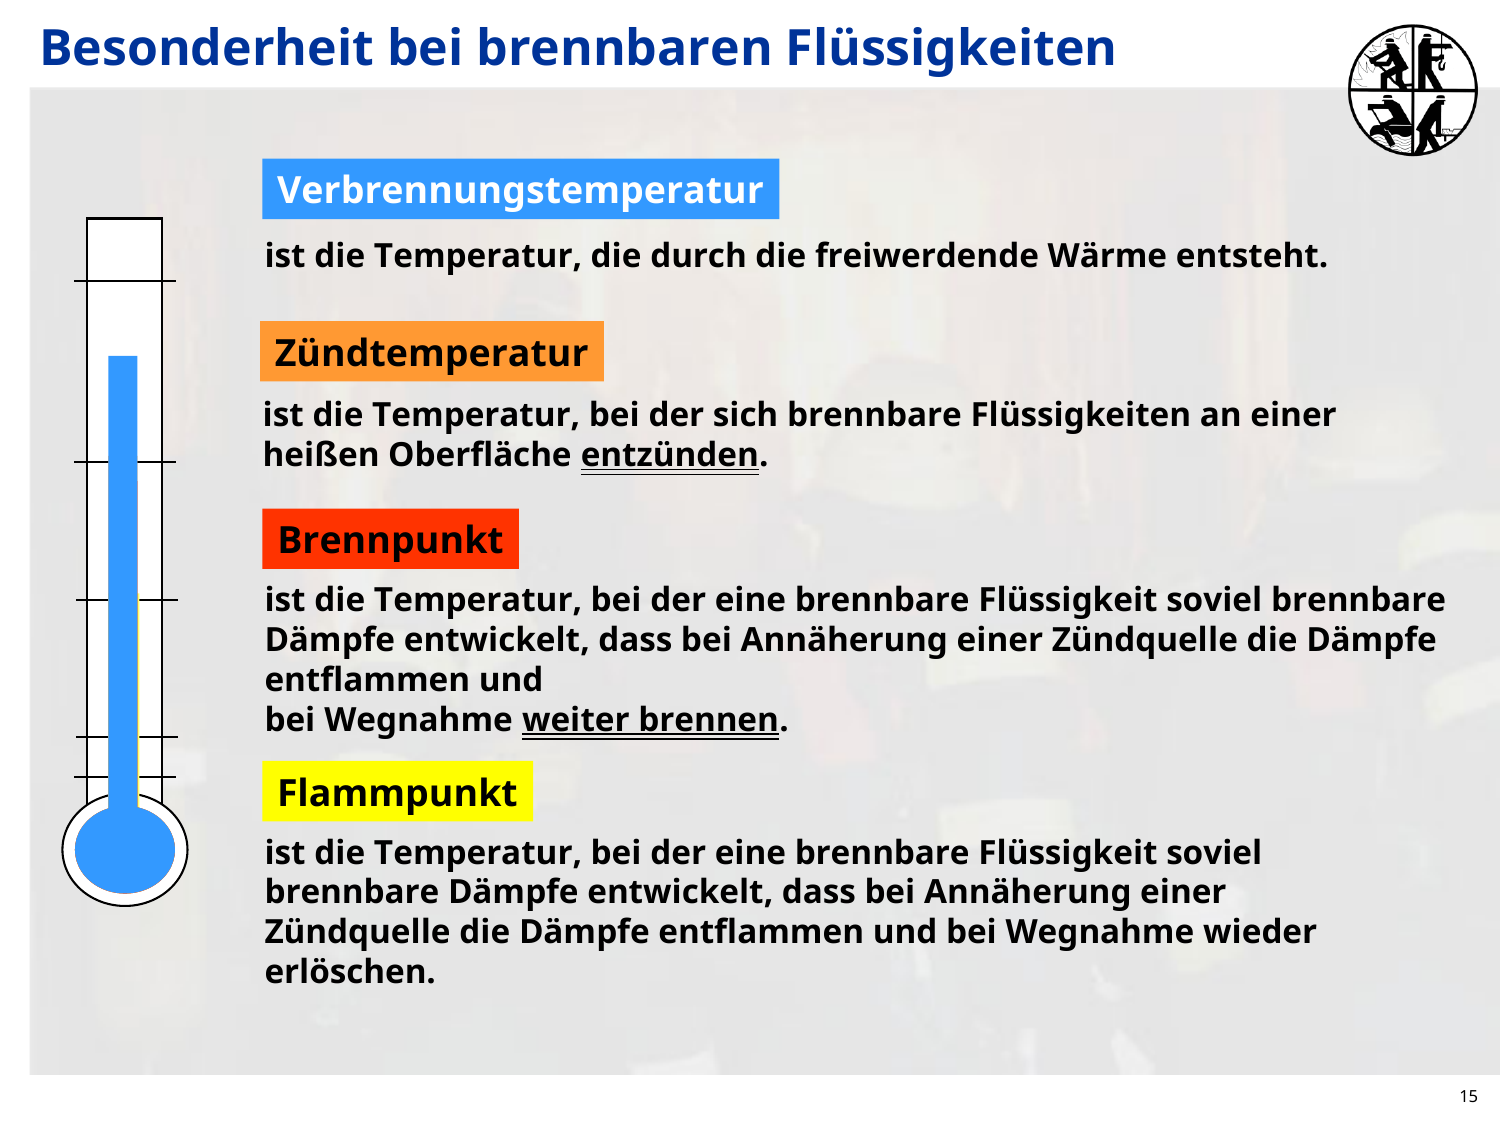

# Besonderheit bei brennbaren Flüssigkeiten
Verbrennungstemperatur
ist die Temperatur, die durch die freiwerdende Wärme entsteht.
Zündtemperatur
ist die Temperatur, bei der sich brennbare Flüssigkeiten an einer heißen Oberfläche entzünden.
Brennpunkt
ist die Temperatur, bei der eine brennbare Flüssigkeit soviel brennbare Dämpfe entwickelt, dass bei Annäherung einer Zündquelle die Dämpfe entflammen und
bei Wegnahme weiter brennen.
Flammpunkt
ist die Temperatur, bei der eine brennbare Flüssigkeit soviel brennbare Dämpfe entwickelt, dass bei Annäherung einer Zündquelle die Dämpfe entflammen und bei Wegnahme wieder erlöschen.